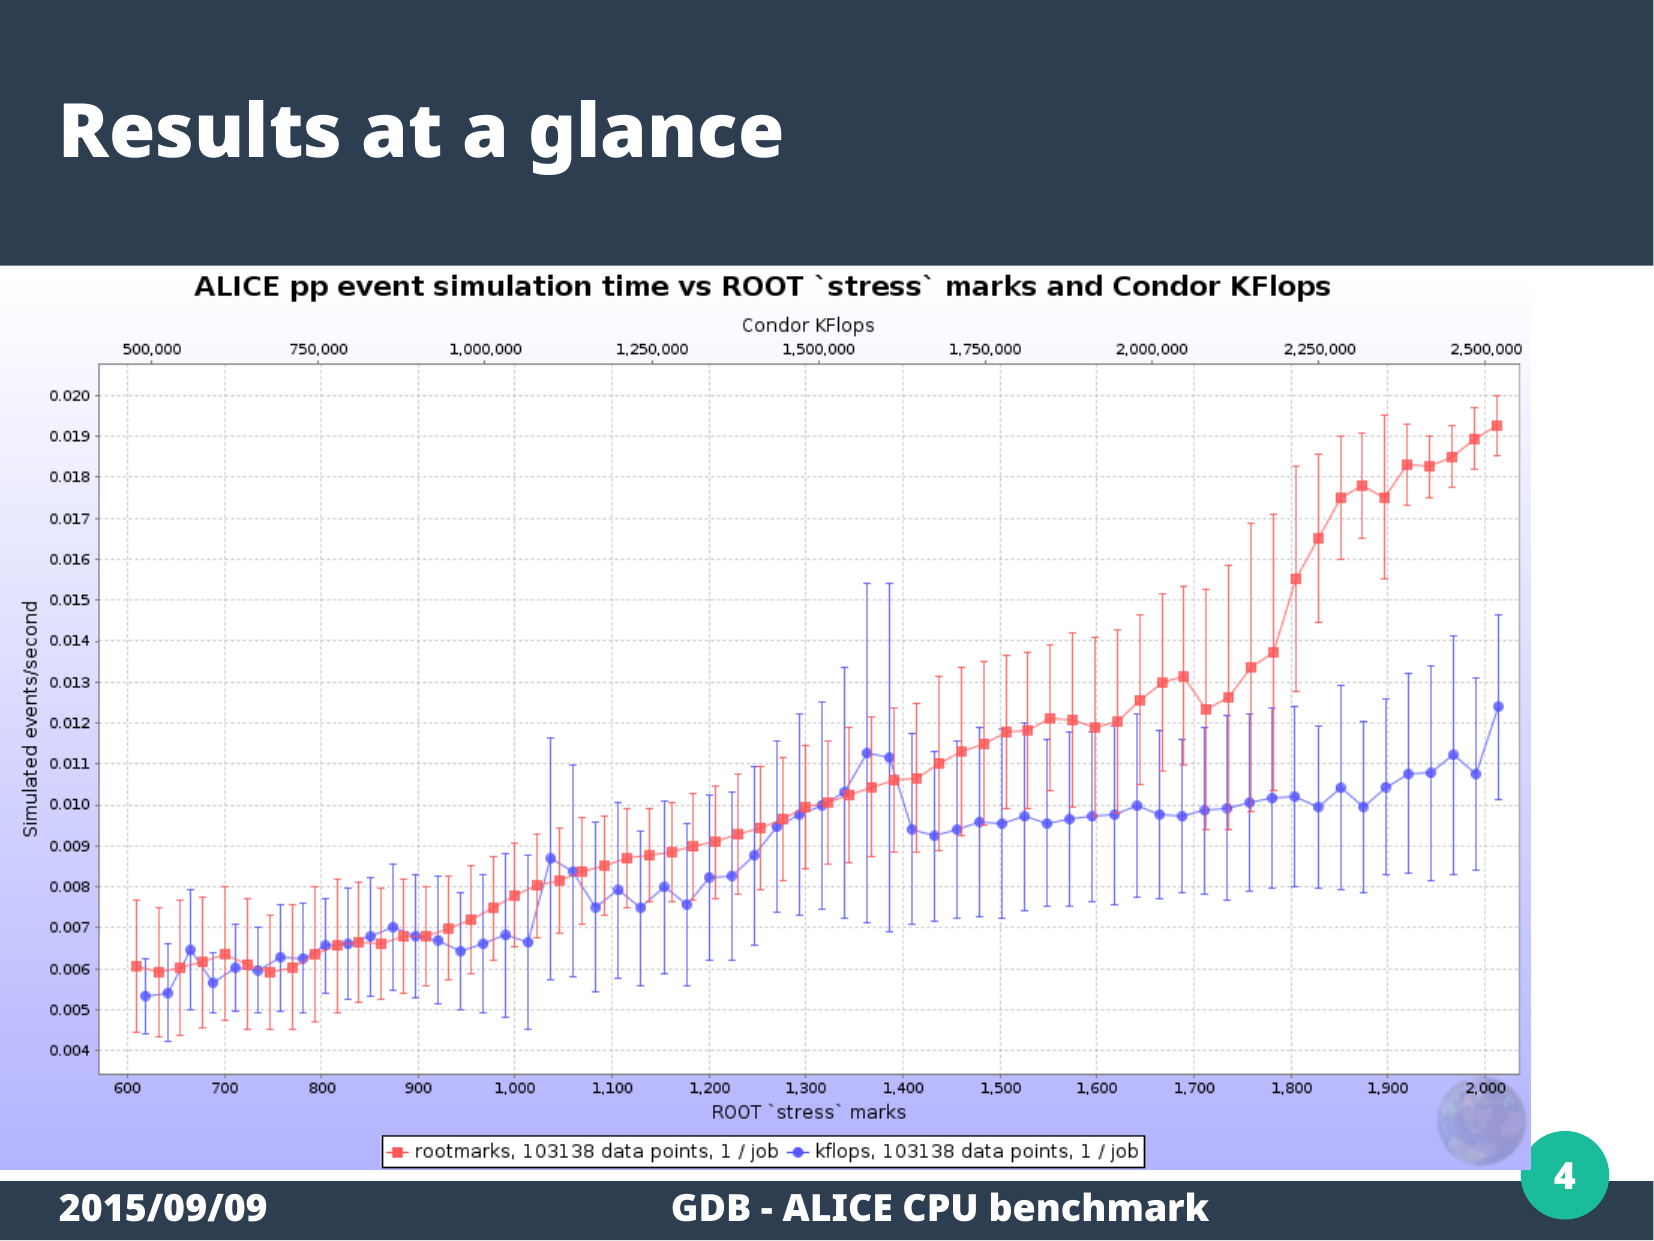

# Results at a glance
4
2015/09/09
GDB - ALICE CPU benchmark